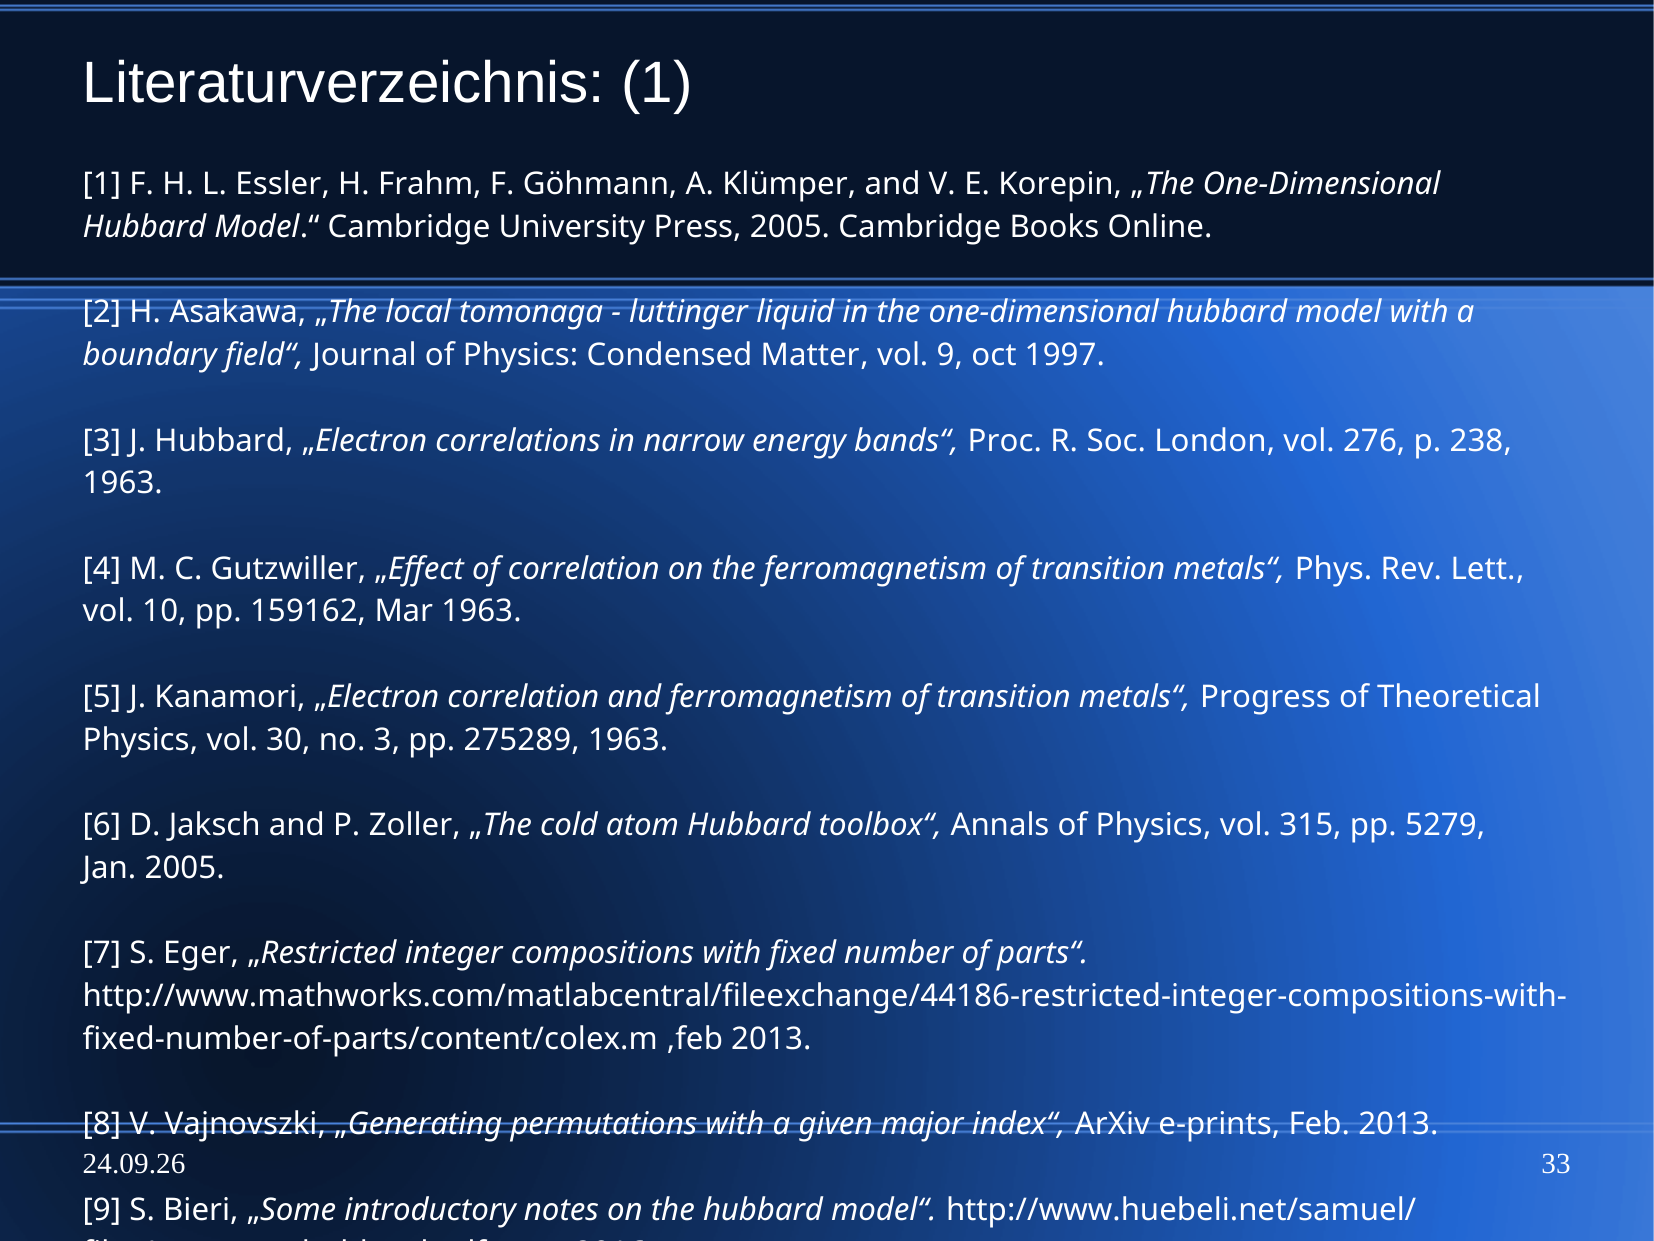

# Literaturverzeichnis: (1)
[1] F. H. L. Essler, H. Frahm, F. Göhmann, A. Klümper, and V. E. Korepin, „The One-Dimensional Hubbard Model.“ Cambridge University Press, 2005. Cambridge Books Online.
[2] H. Asakawa, „The local tomonaga - luttinger liquid in the one-dimensional hubbard model with a
boundary field“, Journal of Physics: Condensed Matter, vol. 9, oct 1997.
[3] J. Hubbard, „Electron correlations in narrow energy bands“, Proc. R. Soc. London, vol. 276, p. 238,
1963.
[4] M. C. Gutzwiller, „Effect of correlation on the ferromagnetism of transition metals“, Phys. Rev. Lett.,
vol. 10, pp. 159162, Mar 1963.
[5] J. Kanamori, „Electron correlation and ferromagnetism of transition metals“, Progress of Theoretical
Physics, vol. 30, no. 3, pp. 275289, 1963.
[6] D. Jaksch and P. Zoller, „The cold atom Hubbard toolbox“, Annals of Physics, vol. 315, pp. 5279,
Jan. 2005.
[7] S. Eger, „Restricted integer compositions with fixed number of parts“. http://www.mathworks.com/matlabcentral/fileexchange/44186-restricted-integer-compositions-with-fixed-number-of-parts/content/colex.m ,feb 2013.
[8] V. Vajnovszki, „Generating permutations with a given major index“, ArXiv e-prints, Feb. 2013.
[9] S. Bieri, „Some introductory notes on the hubbard model“. http://www.huebeli.net/samuel/
files/notes_on_hubbard.pdf, may 2016.
33